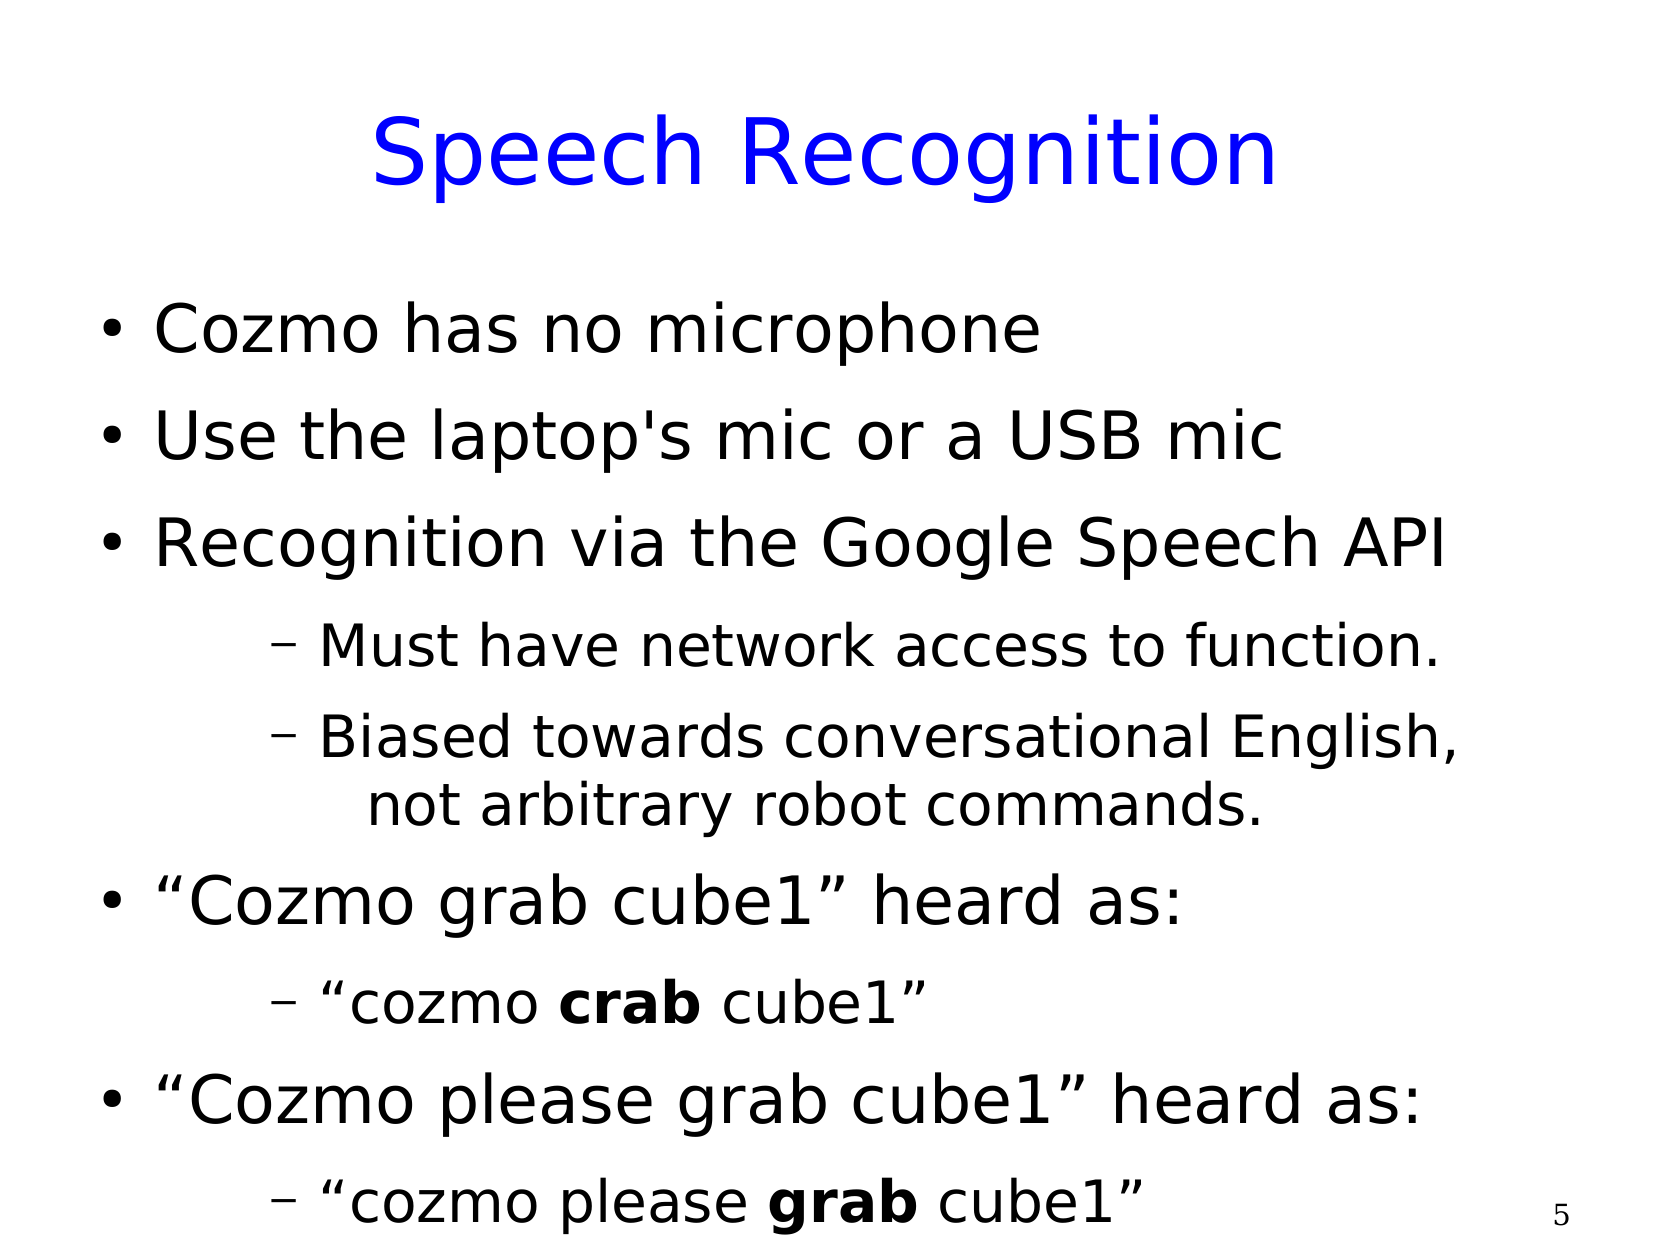

# Speech Recognition
Cozmo has no microphone
Use the laptop's mic or a USB mic
Recognition via the Google Speech API
Must have network access to function.
Biased towards conversational English, not arbitrary robot commands.
“Cozmo grab cube1” heard as:
“cozmo crab cube1”
“Cozmo please grab cube1” heard as:
“cozmo please grab cube1”
5